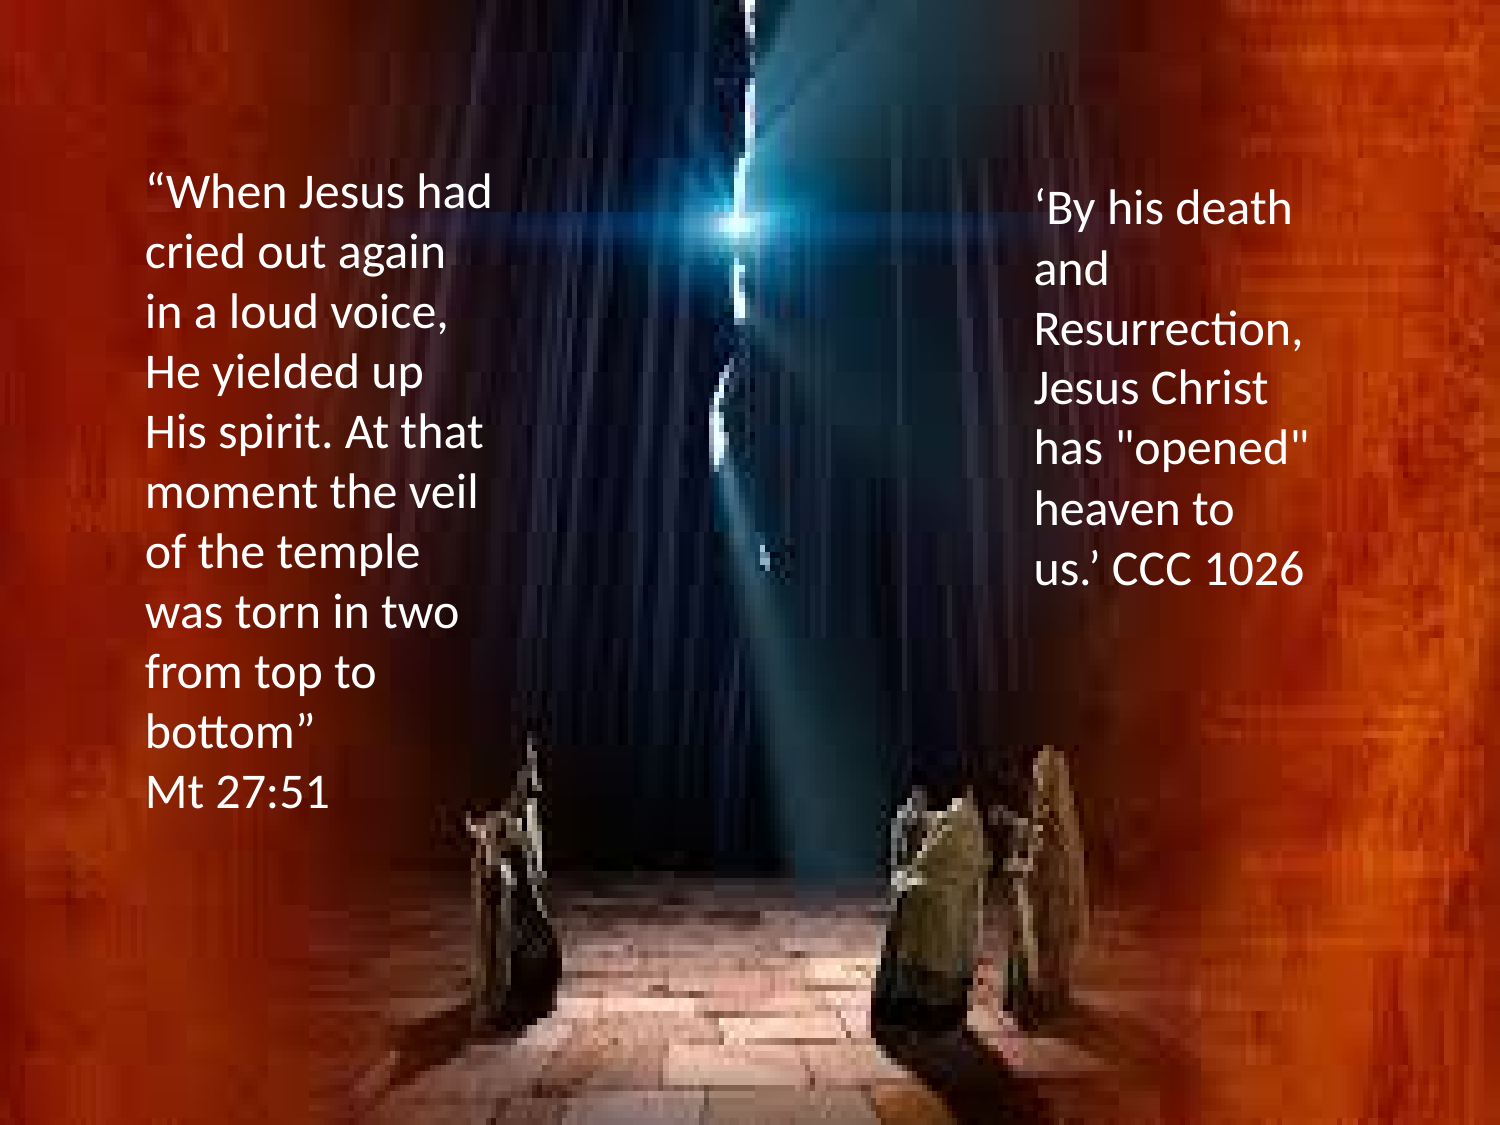

#
“When Jesus had cried out again in a loud voice, He yielded up His spirit. At that moment the veil of the temple was torn in two from top to bottom”
Mt 27:51
‘By his death and Resurrection, Jesus Christ has "opened" heaven to us.’ CCC 1026